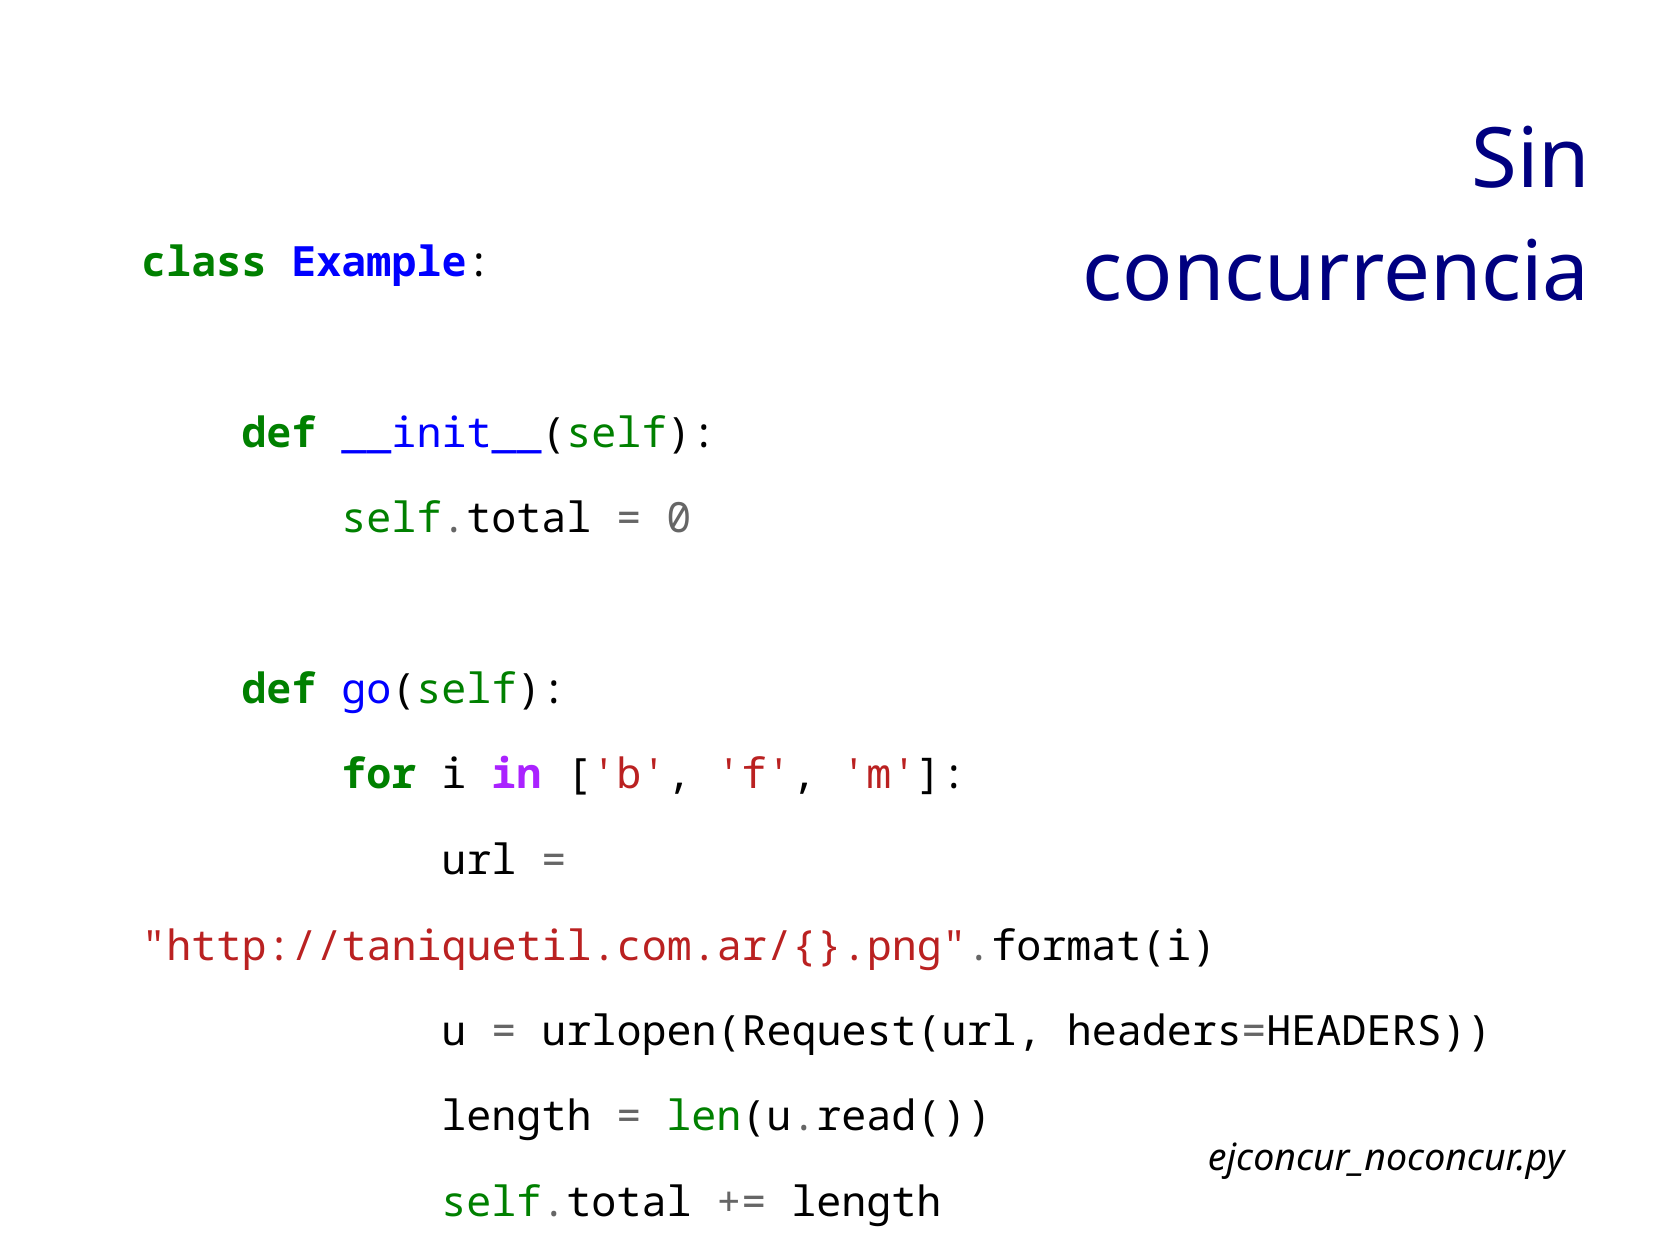

Sin concurrencia
class Example:
 def __init__(self):
 self.total = 0
 def go(self):
 for i in ['b', 'f', 'm']:
 url = "http://taniquetil.com.ar/{}.png".format(i)
 u = urlopen(Request(url, headers=HEADERS))
 length = len(u.read())
 self.total += length
e = Example()
e.go()
print("Done:", e.total)
ejconcur_noconcur.py